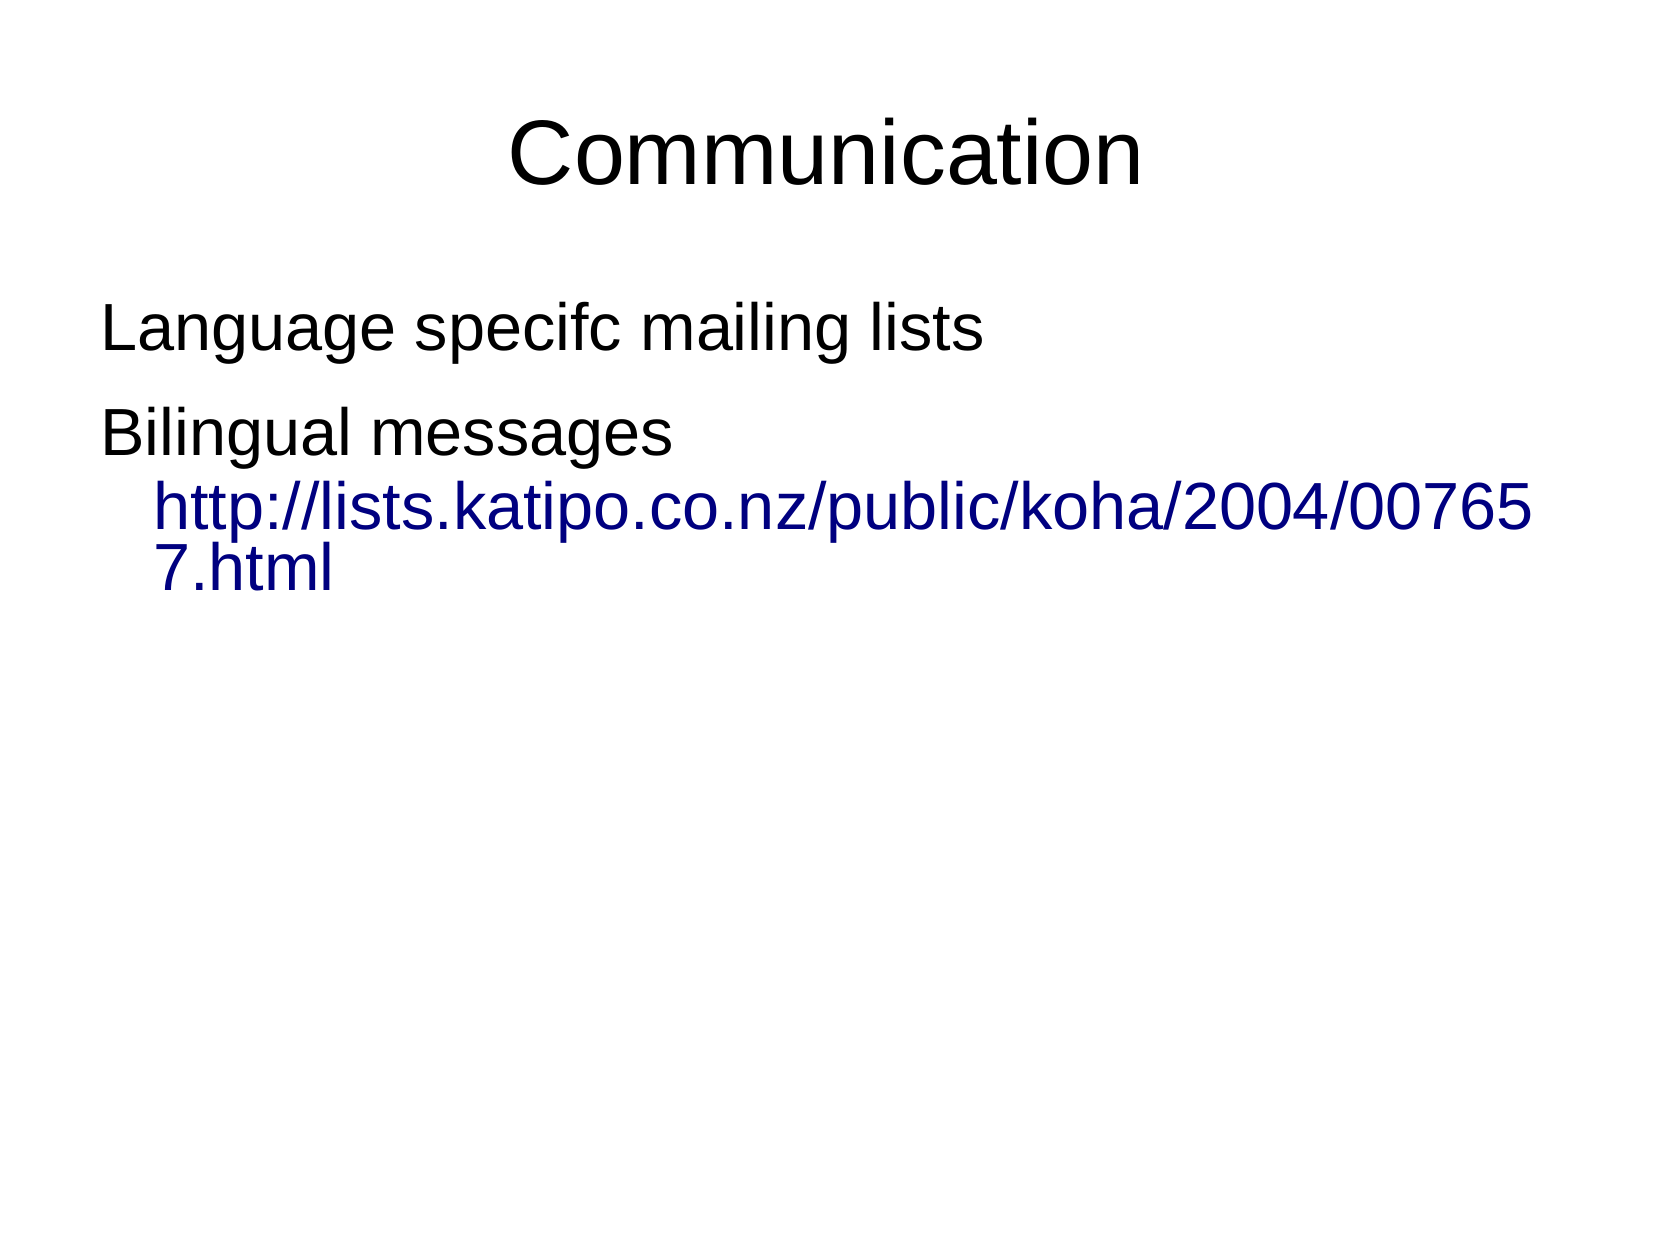

# Communication
Language specifc mailing lists
Bilingual messages http://lists.katipo.co.nz/public/koha/2004/007657.html